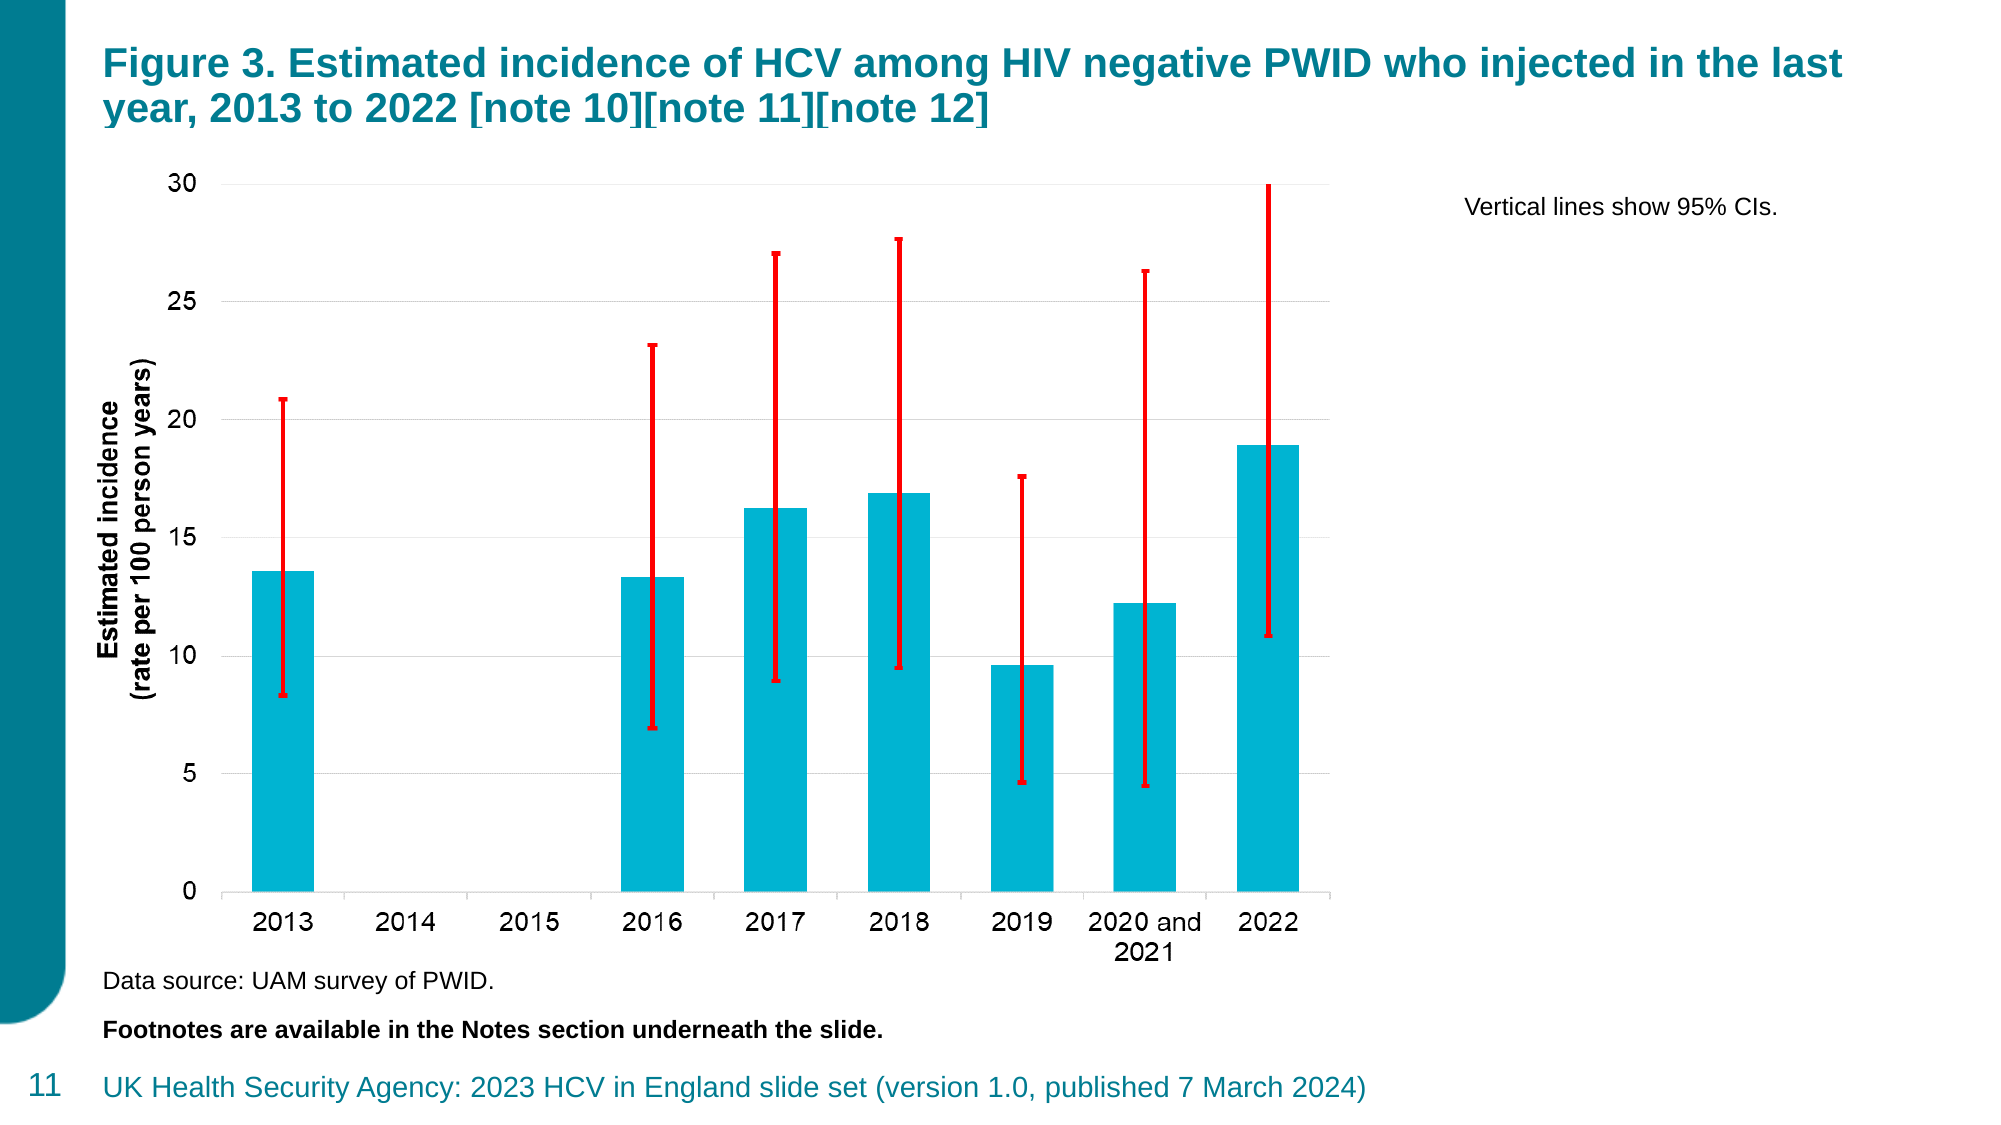

# Figure 3. Estimated incidence of HCV among HIV negative PWID who injected in the last year, 2013 to 2022 [note 10][note 11][note 12]
Vertical lines show 95% CIs.
Data source: UAM survey of PWID.
Footnotes are available in the Notes section underneath the slide.
8
UK Health Security Agency: 2023 HCV in England slide set (version 1.0, published 7 March 2024)